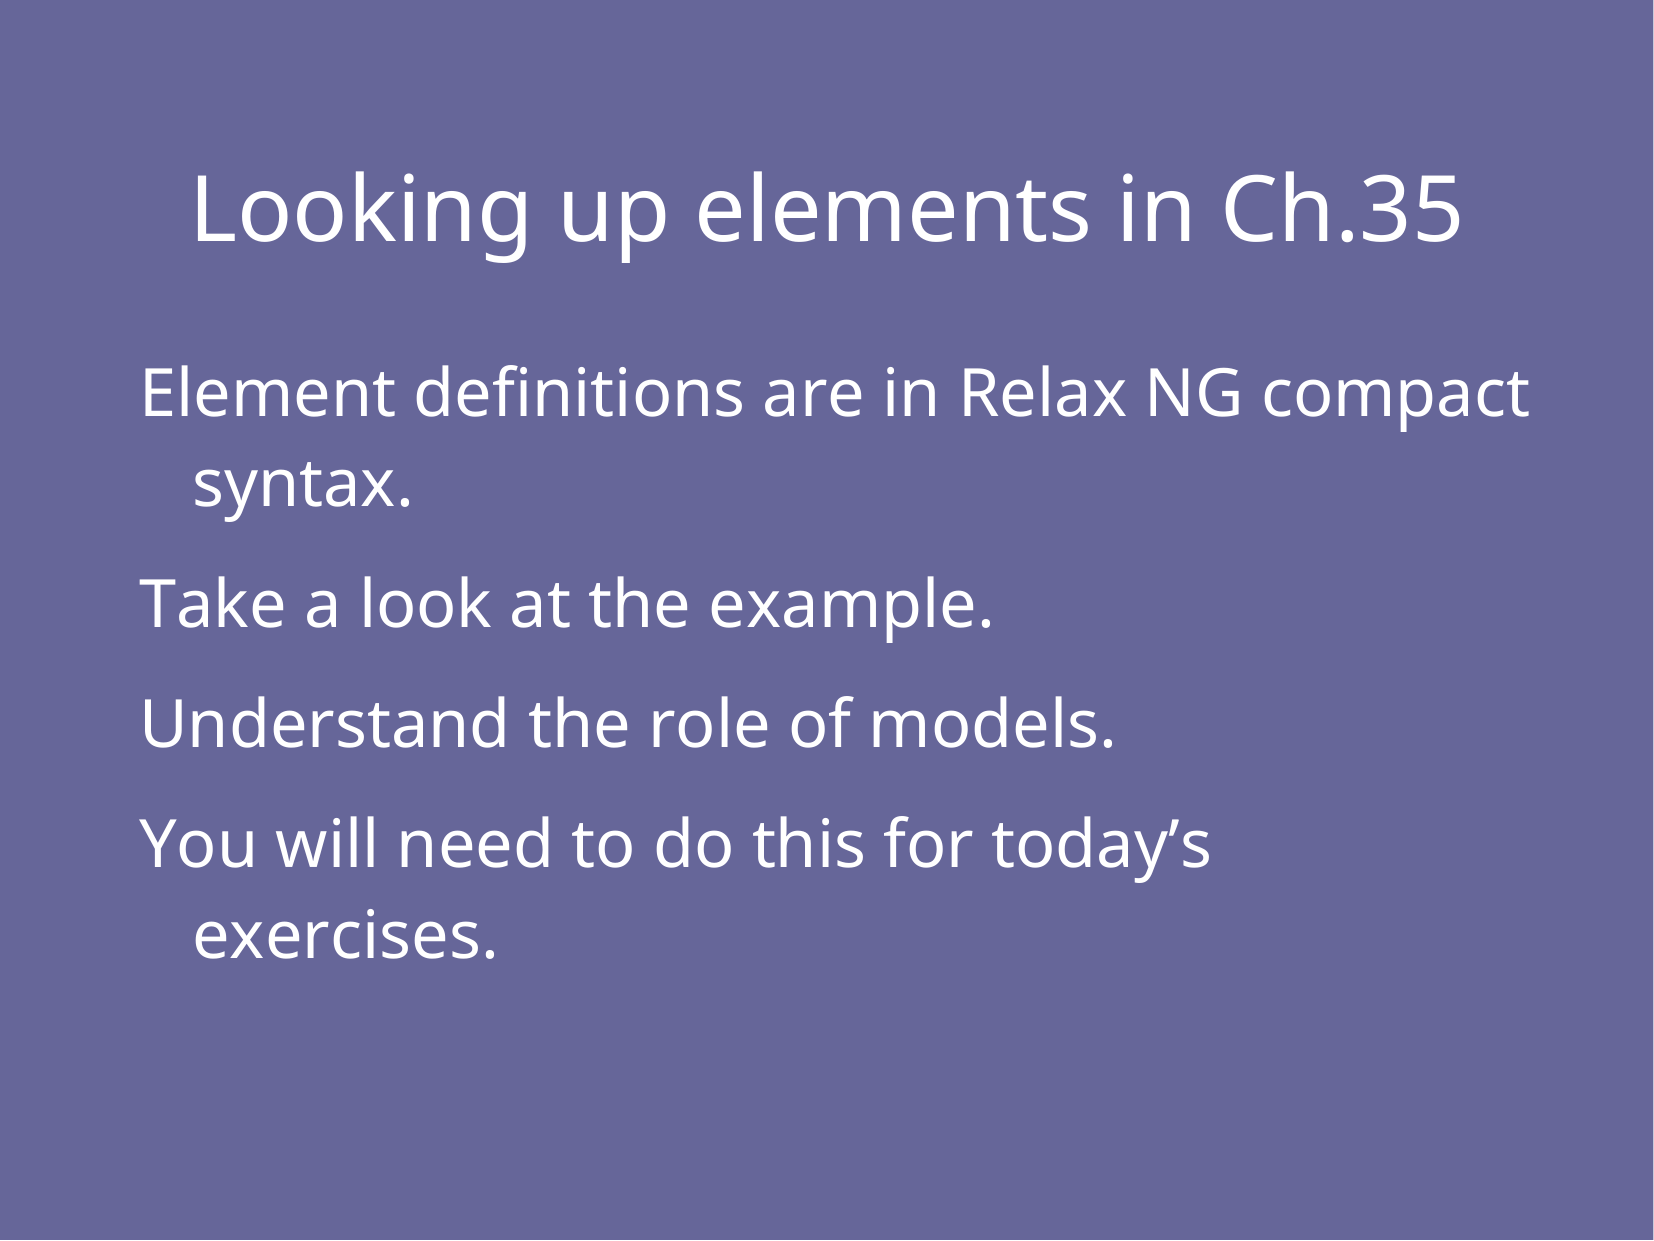

# Looking up elements in Ch.35
Element definitions are in Relax NG compact syntax.
Take a look at the example.
Understand the role of models.
You will need to do this for today’s exercises.